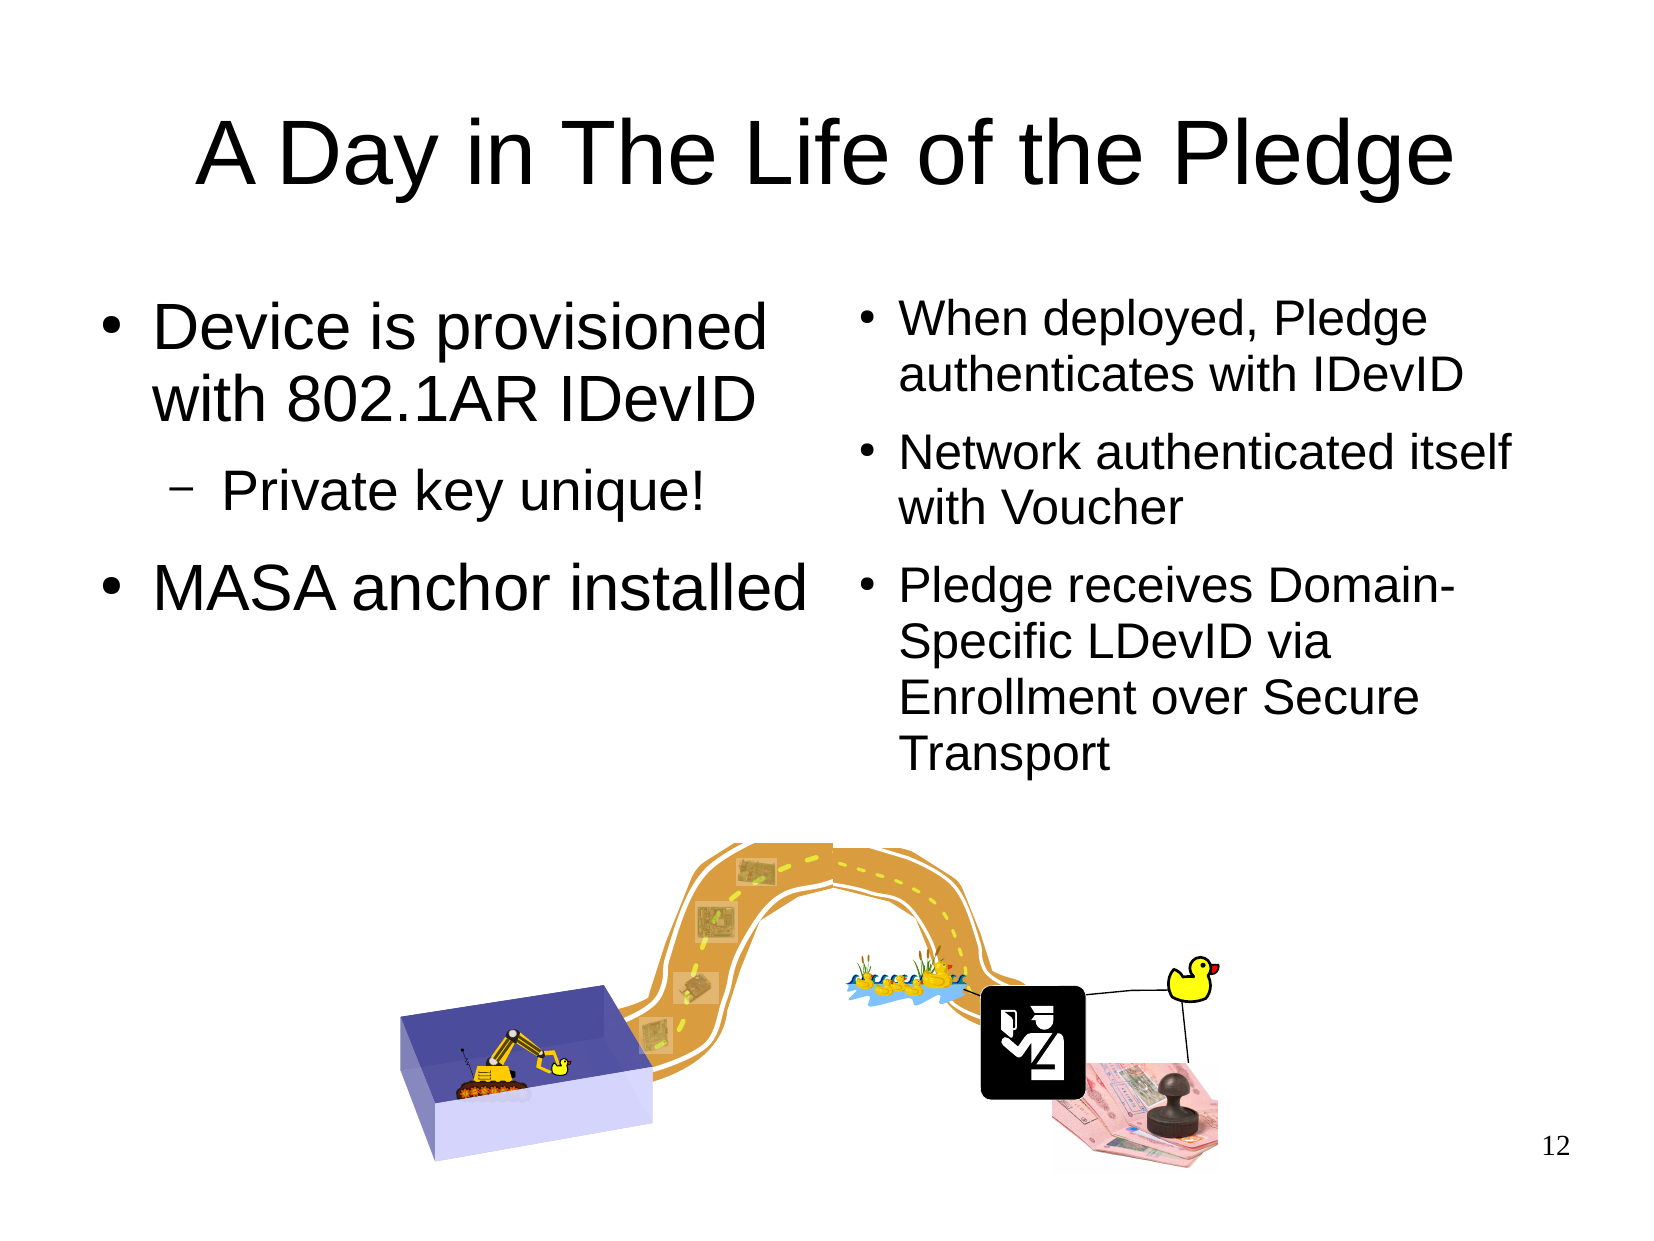

# A Day in The Life of the Pledge
Device is provisioned with 802.1AR IDevID
Private key unique!
MASA anchor installed
When deployed, Pledge authenticates with IDevID
Network authenticated itself with Voucher
Pledge receives Domain-Specific LDevID via Enrollment over Secure Transport
12